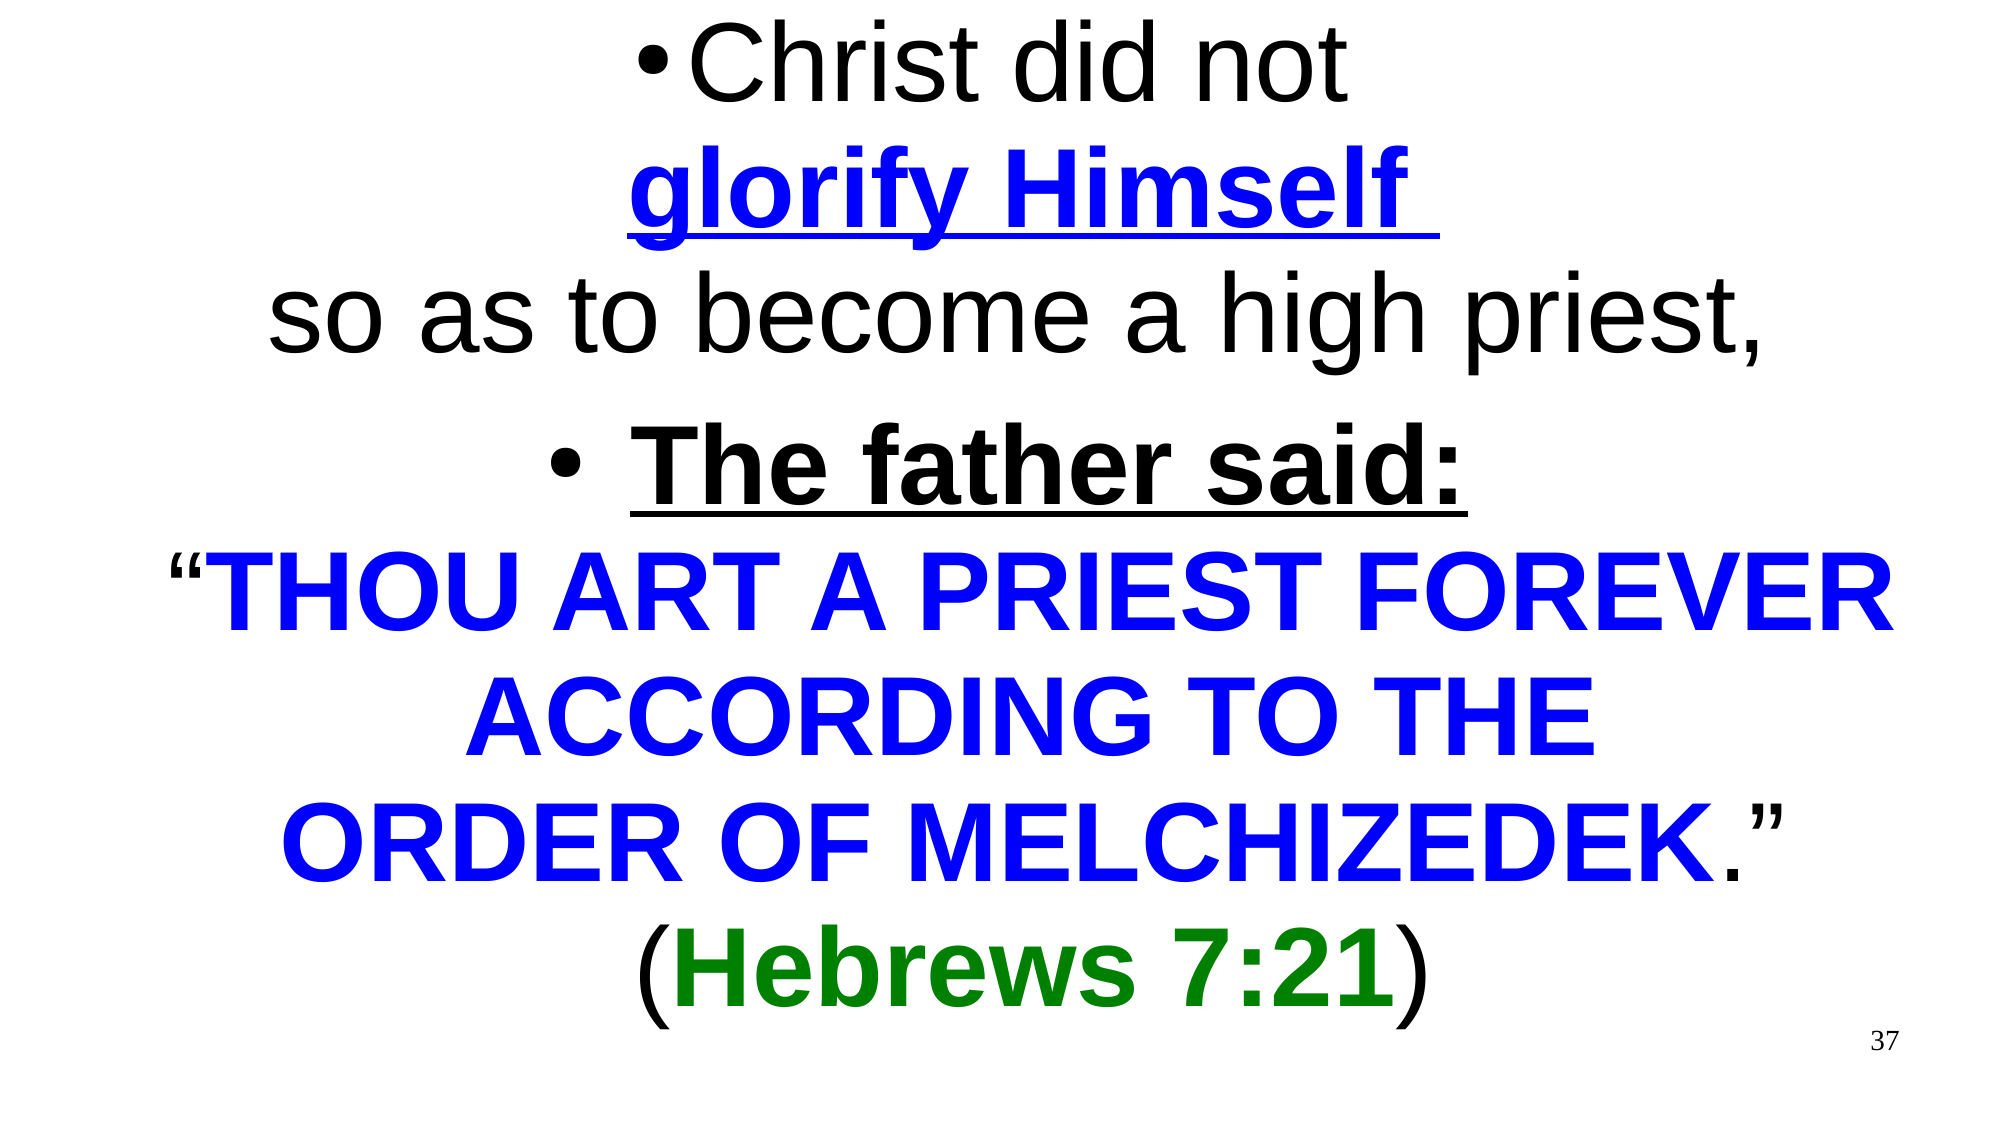

# Christ did not glorify Himself so as to become a high priest,
 The father said:
“THOU ART A PRIEST FOREVER
 ACCORDING TO THE
ORDER OF MELCHIZEDEK.”
(Hebrews 7:21)
37